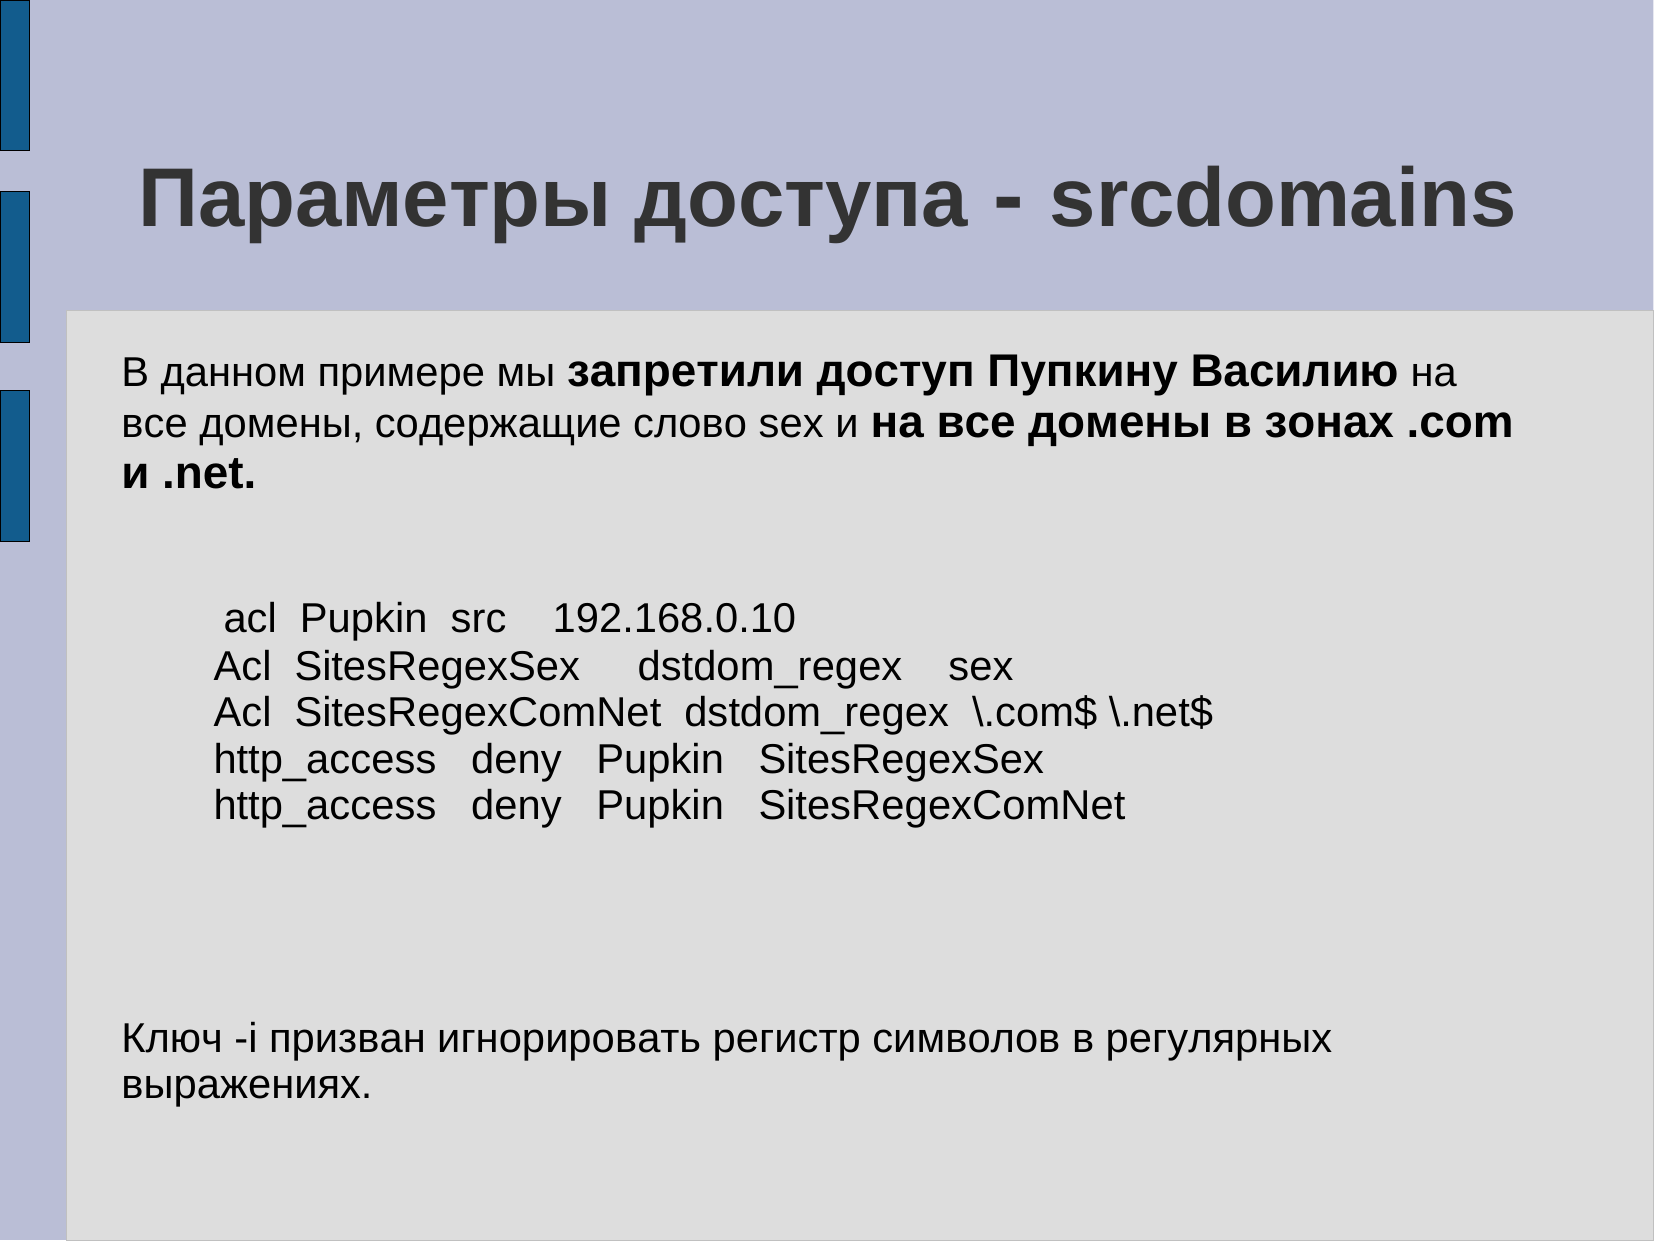

# Параметры доступа - srcdomains
В данном примере мы запретили доступ Пупкину Василию на все домены, содержащие слово sex и на все домены в зонах .com и .net.
 acl Pupkin src 192.168.0.10
 Acl SitesRegexSex dstdom_regex sex
 Acl SitesRegexComNet dstdom_regex \.com$ \.net$
 http_access deny Pupkin SitesRegexSex
 http_access deny Pupkin SitesRegexComNet
Ключ -i призван игнорировать регистр символов в регулярных выражениях.